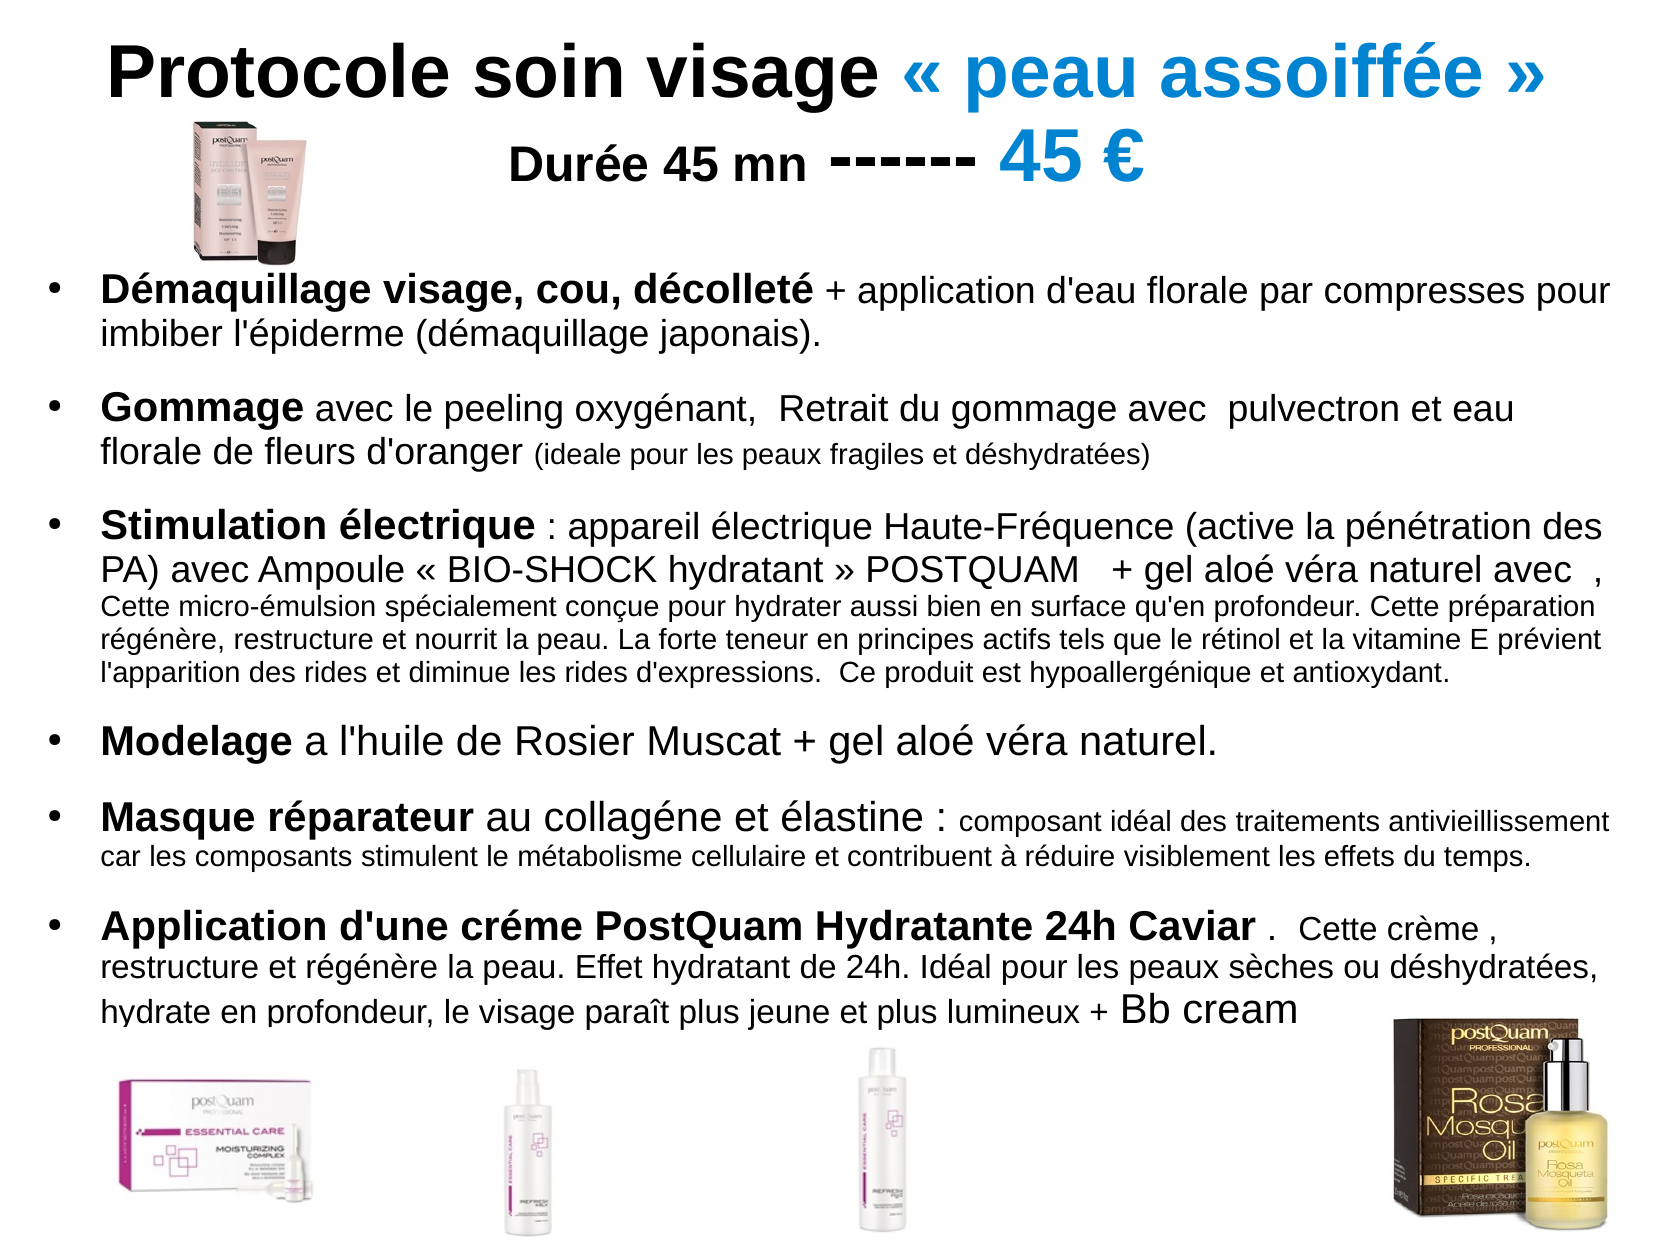

# Protocole soin visage « peau assoiffée » Durée 45 mn ------ 45 €
Démaquillage visage, cou, décolleté + application d'eau florale par compresses pour imbiber l'épiderme (démaquillage japonais).
Gommage avec le peeling oxygénant, Retrait du gommage avec pulvectron et eau florale de fleurs d'oranger (ideale pour les peaux fragiles et déshydratées)
Stimulation électrique : appareil électrique Haute-Fréquence (active la pénétration des PA) avec Ampoule « BIO-SHOCK hydratant » POSTQUAM + gel aloé véra naturel avec  , Cette micro-émulsion spécialement conçue pour hydrater aussi bien en surface qu'en profondeur. Cette préparation régénère, restructure et nourrit la peau. La forte teneur en principes actifs tels que le rétinol et la vitamine E prévient l'apparition des rides et diminue les rides d'expressions. Ce produit est hypoallergénique et antioxydant.
Modelage a l'huile de Rosier Muscat + gel aloé véra naturel.
Masque réparateur au collagéne et élastine : composant idéal des traitements antivieillissement car les composants stimulent le métabolisme cellulaire et contribuent à réduire visiblement les effets du temps.
Application d'une créme PostQuam Hydratante 24h Caviar . Cette crème , restructure et régénère la peau. Effet hydratant de 24h. Idéal pour les peaux sèches ou déshydratées, hydrate en profondeur, le visage paraît plus jeune et plus lumineux + Bb cream